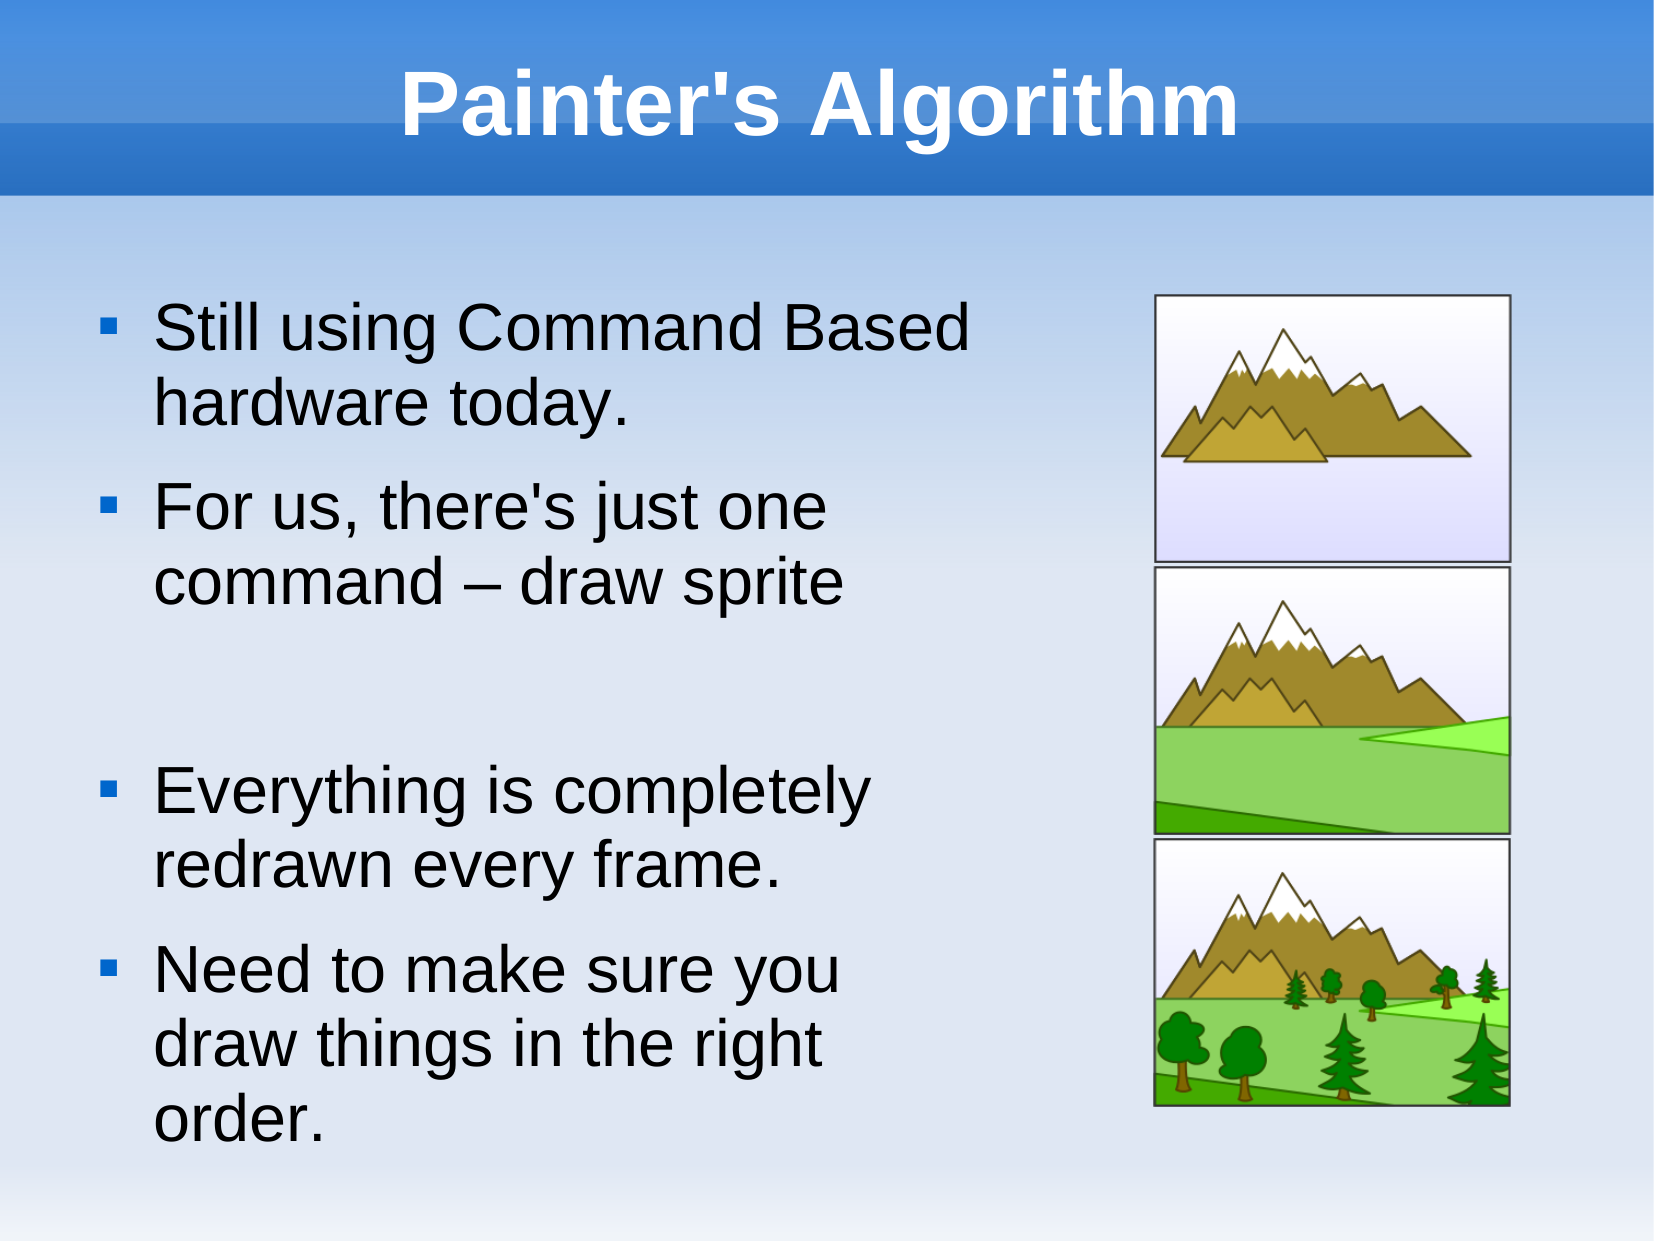

# Painter's Algorithm
Still using Command Based hardware today.
For us, there's just one command – draw sprite
Everything is completely redrawn every frame.
Need to make sure you draw things in the right order.